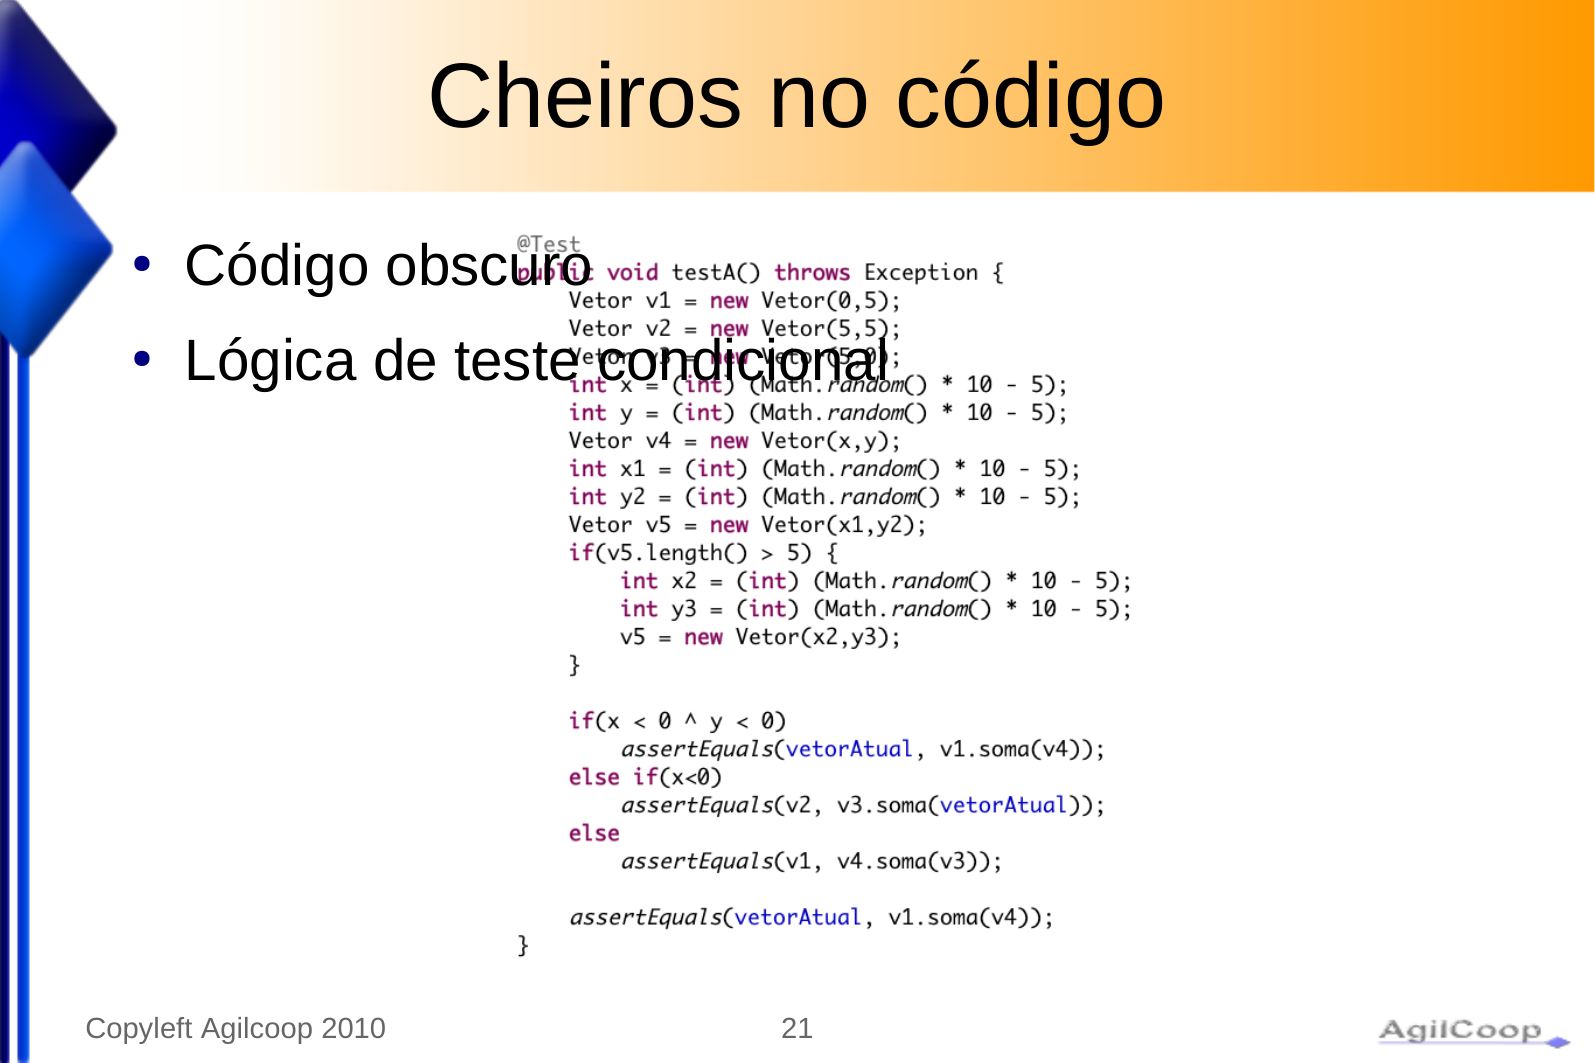

# Cheiros no código
Código obscuro
Lógica de teste condicional
Copyleft Agilcoop 2010
21